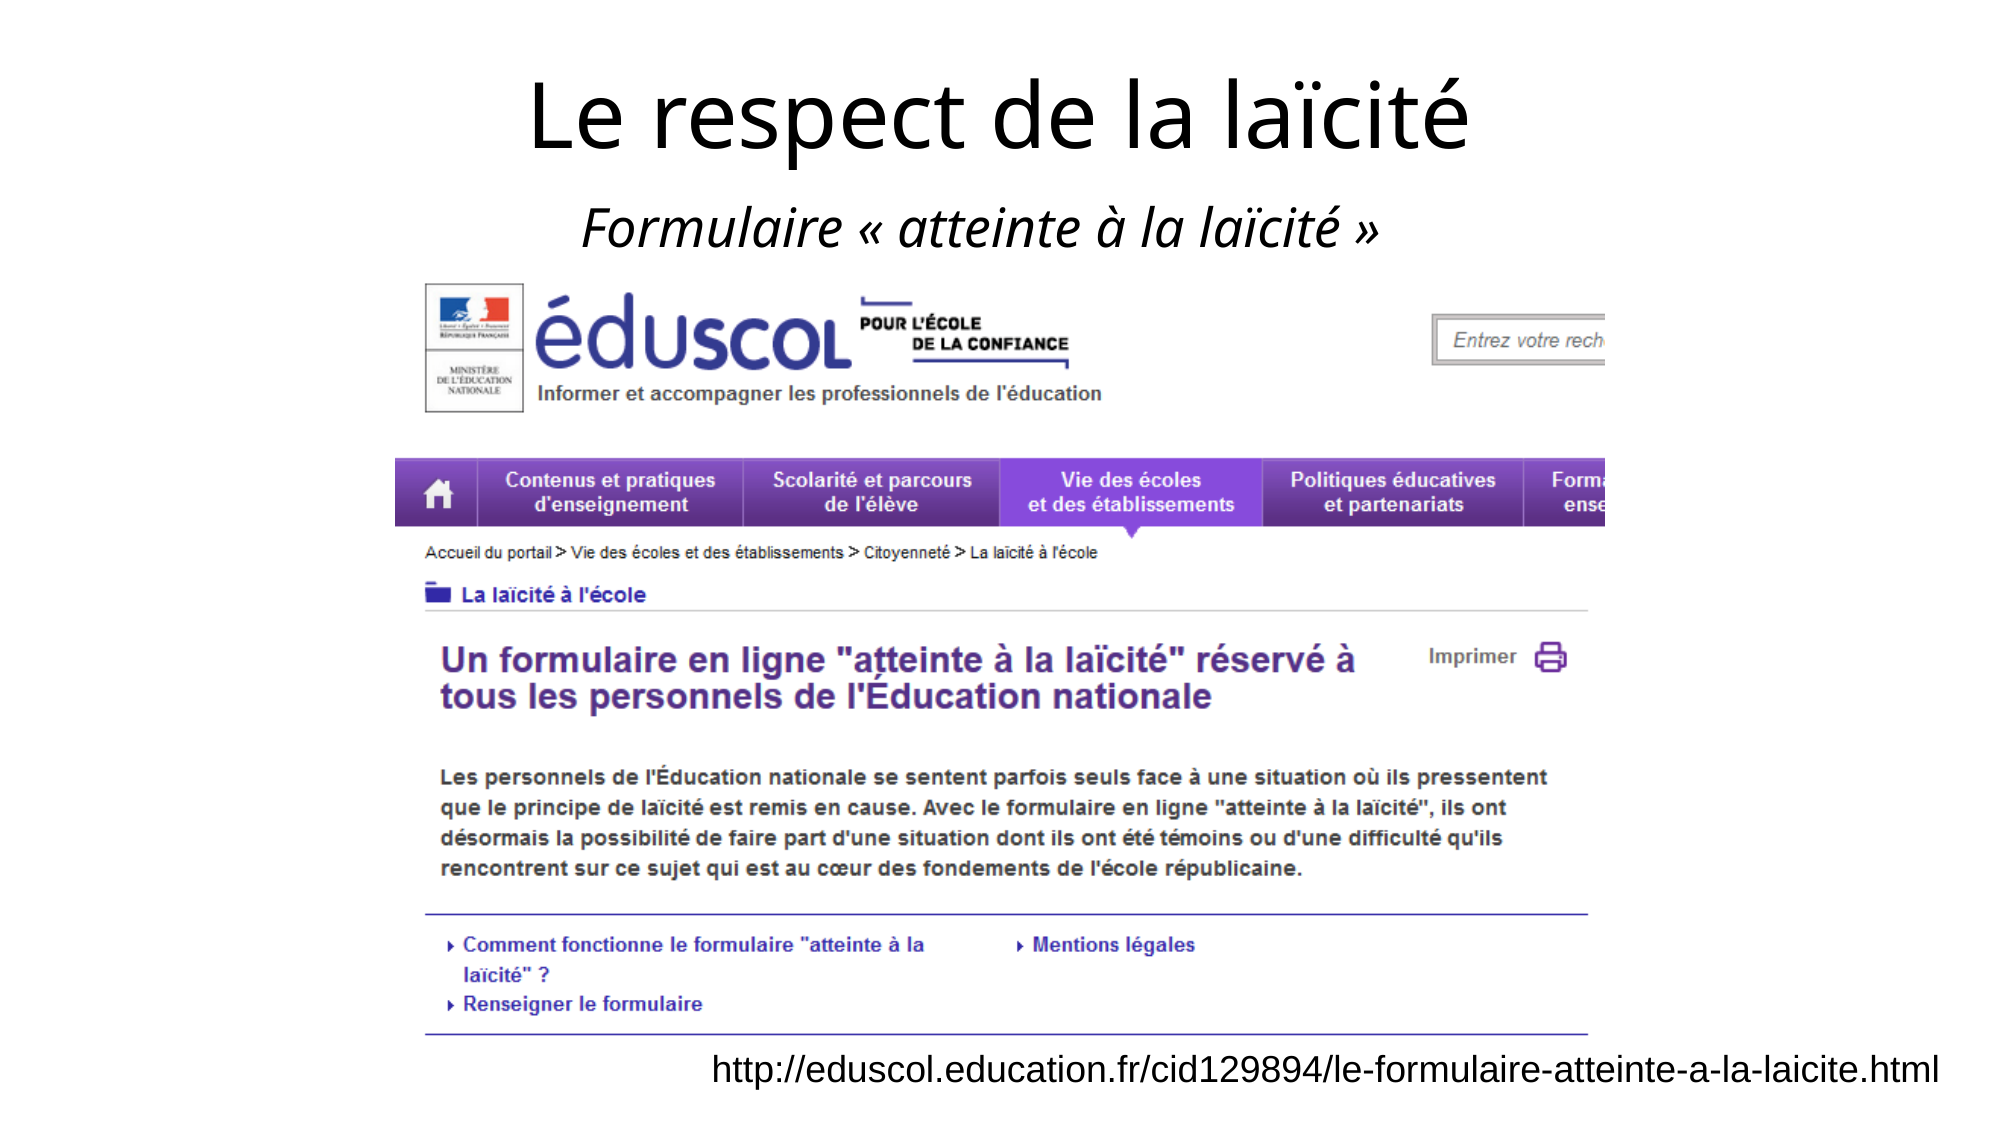

# Le respect de la laïcité Formulaire « atteinte à la laïcité »
http://eduscol.education.fr/cid129894/le-formulaire-atteinte-a-la-laicite.html